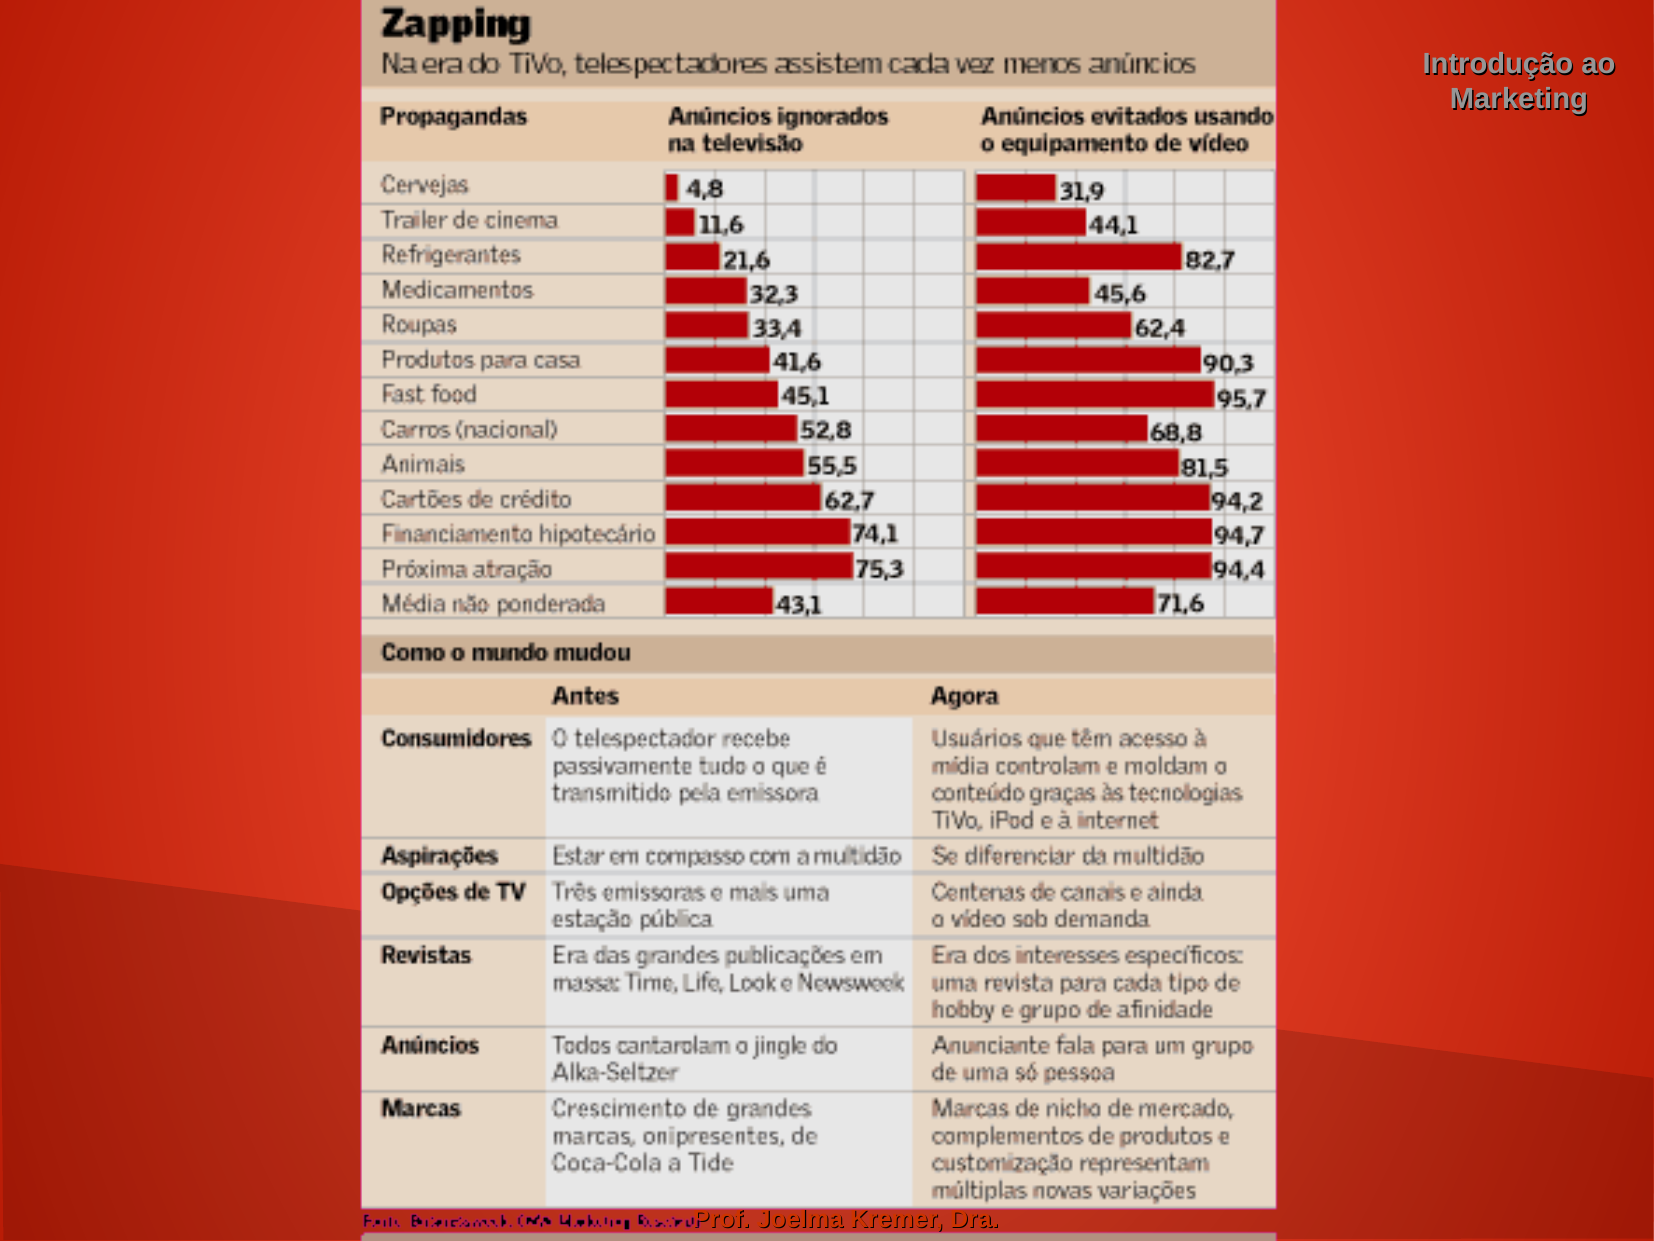

# Introdução ao Marketing
Promoção
Prof. Joelma Kremer, Dra.